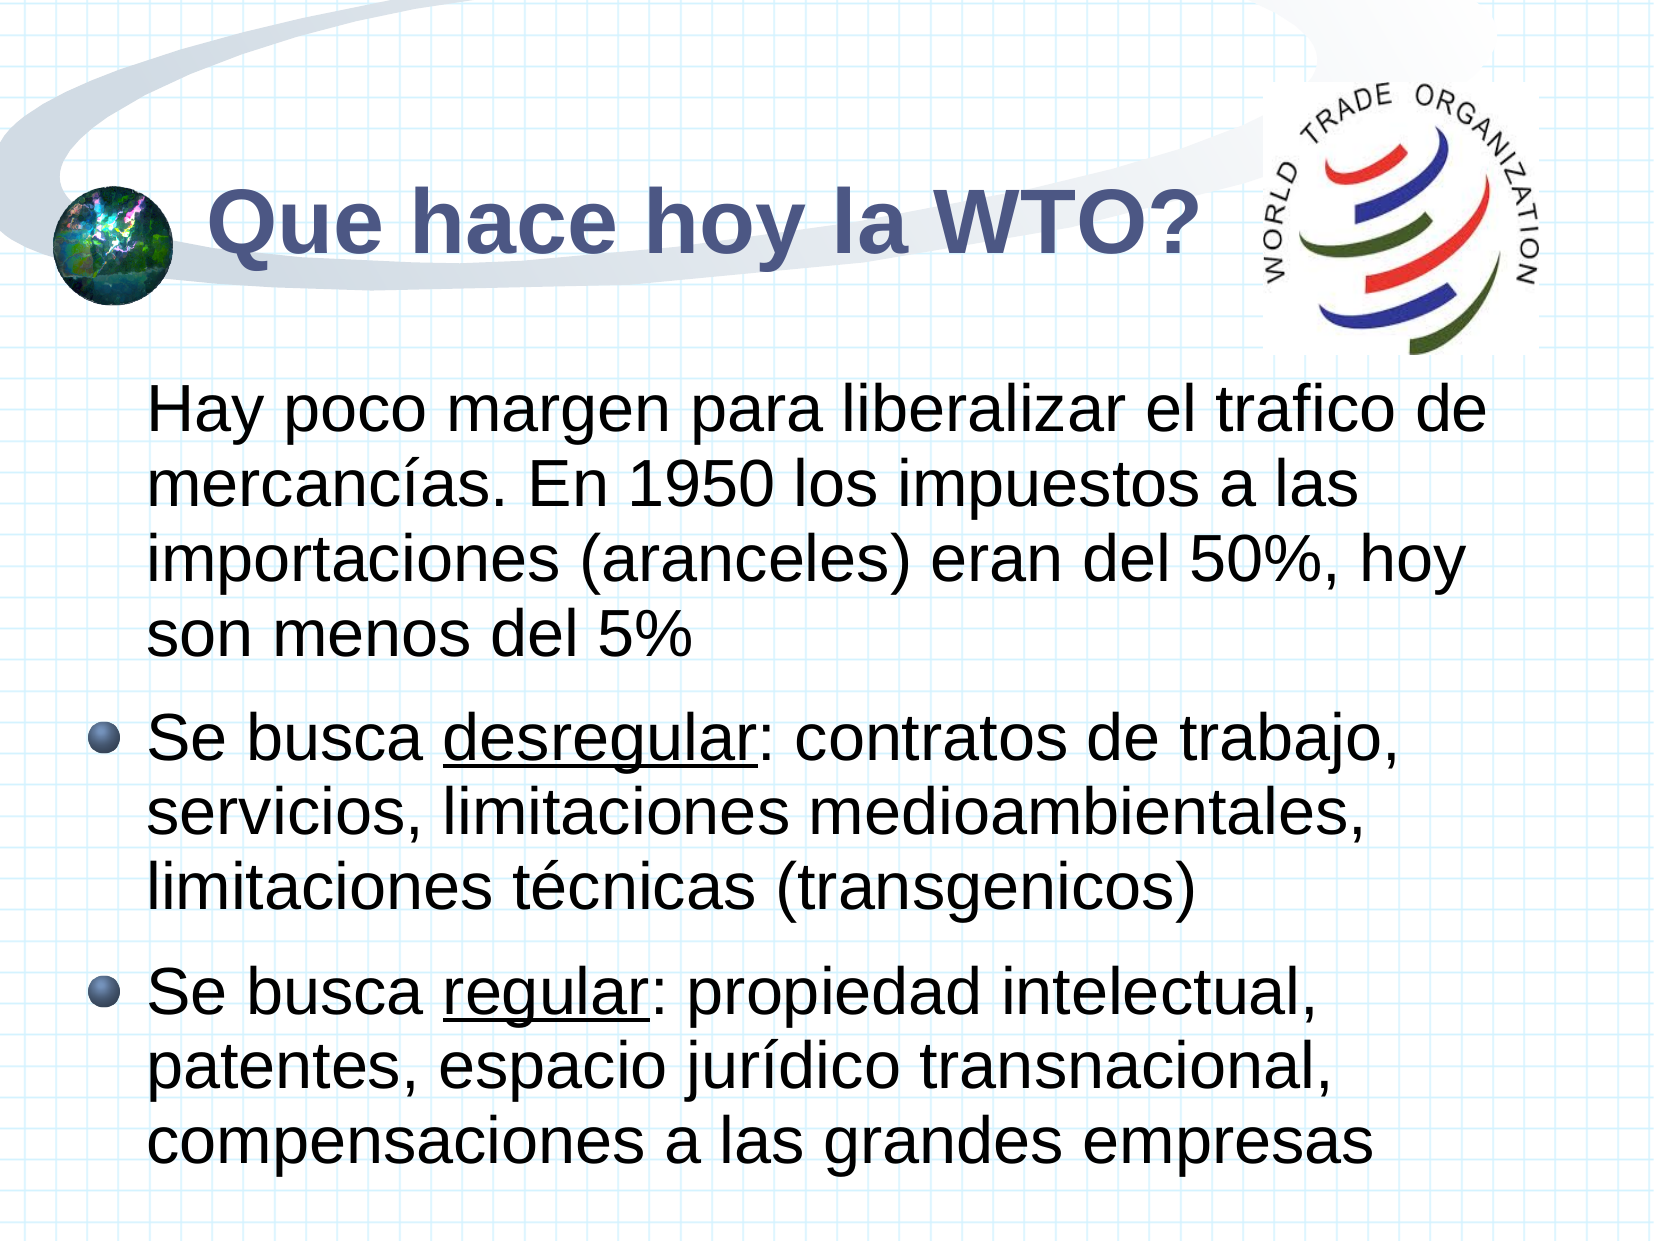

# Que hace hoy la WTO?
Hay poco margen para liberalizar el trafico de mercancías. En 1950 los impuestos a las importaciones (aranceles) eran del 50%, hoy son menos del 5%
Se busca desregular: contratos de trabajo, servicios, limitaciones medioambientales, limitaciones técnicas (transgenicos)
Se busca regular: propiedad intelectual, patentes, espacio jurídico transnacional, compensaciones a las grandes empresas